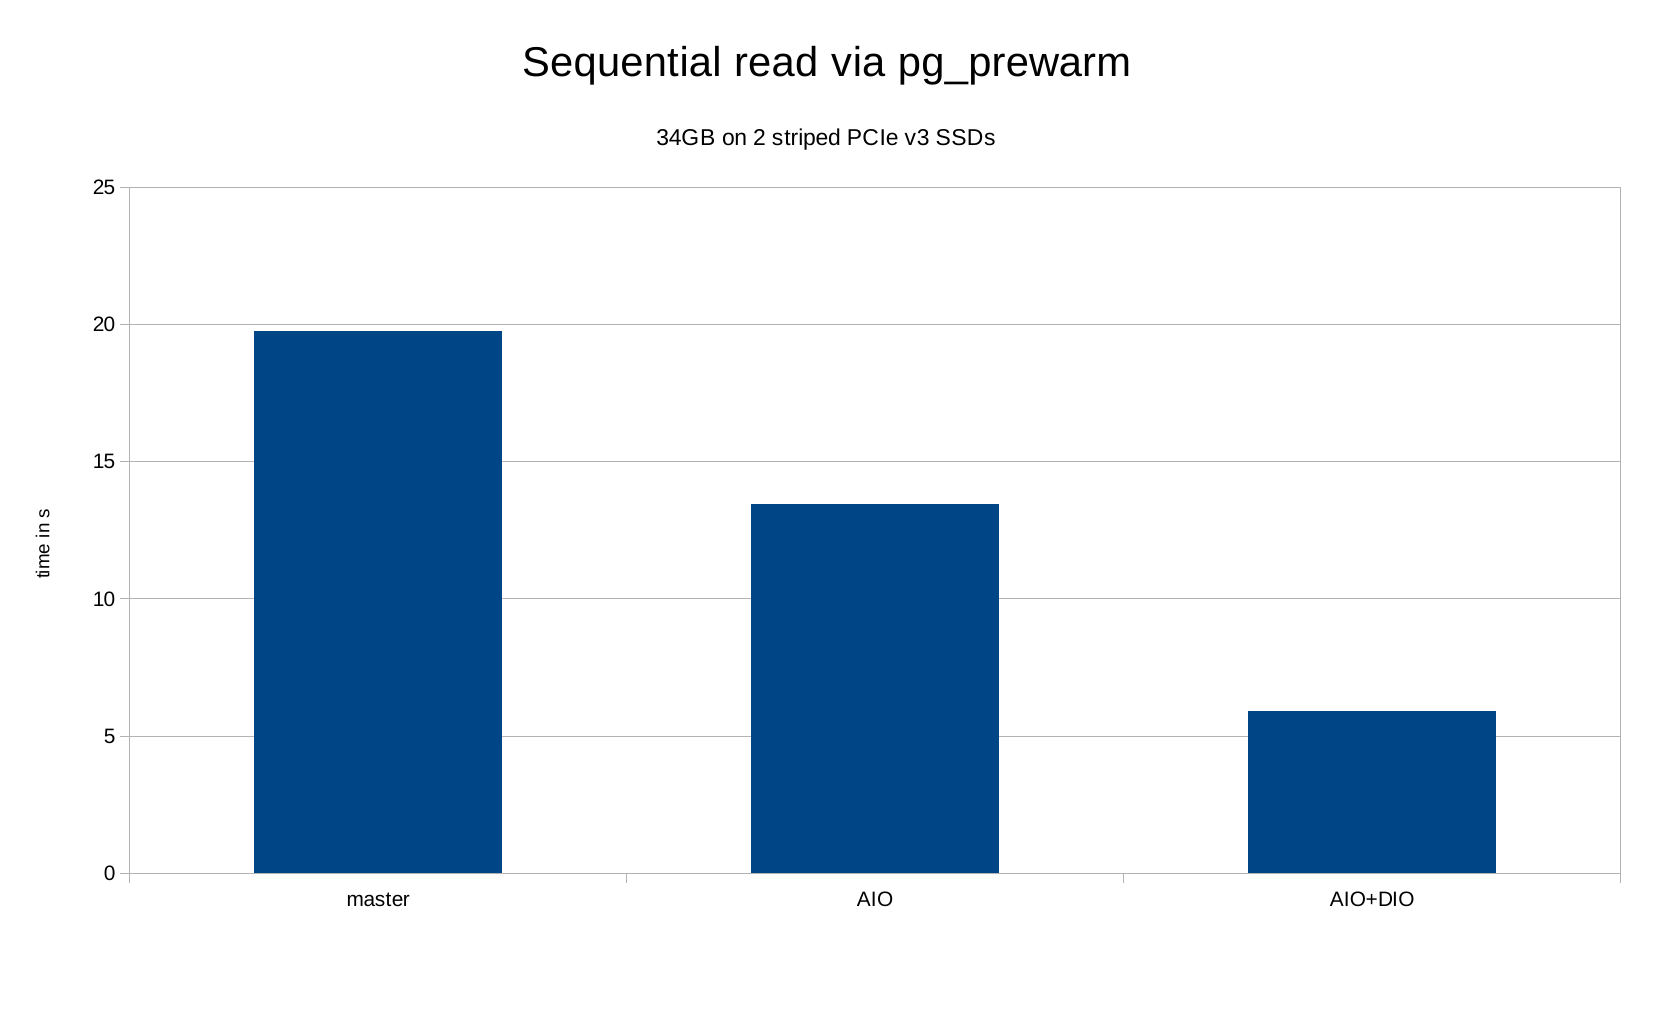

### Chart: Sequential read via pg_prewarm
34GB on 2 striped PCIe v3 SSDs
| Category | Column B |
|---|---|
| master | 19.76 |
| AIO | 13.45 |
| AIO+DIO | 5.902 |